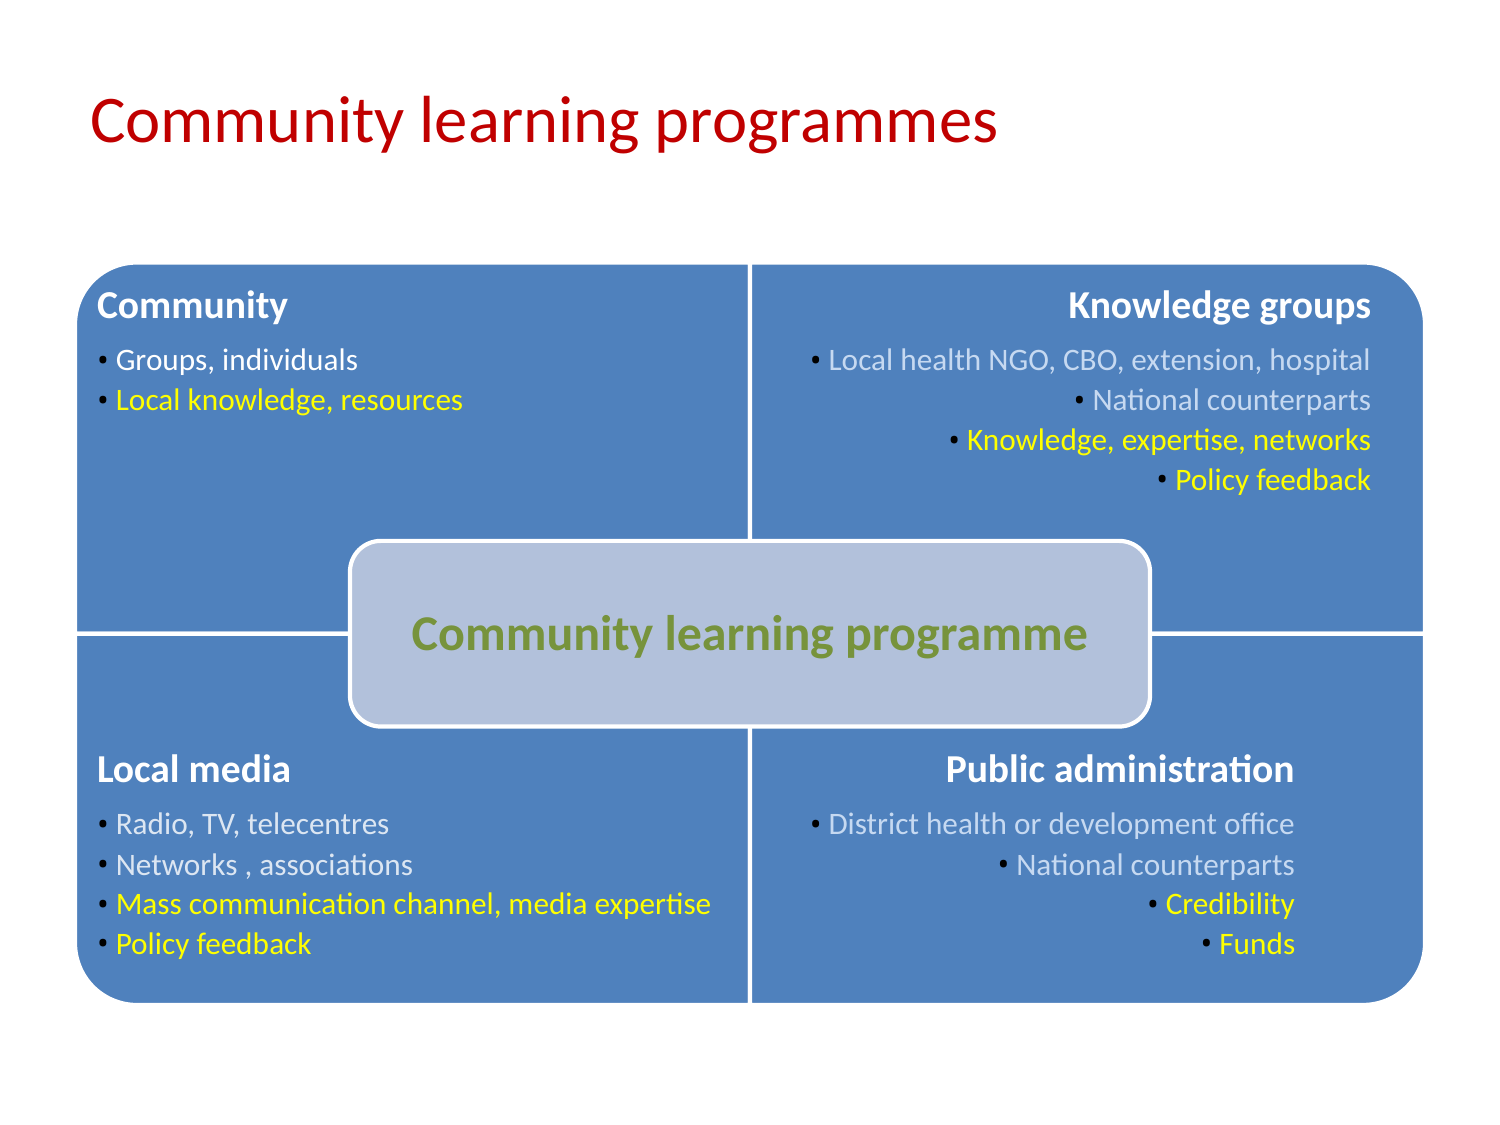

# Community learning programmes
Community
Groups, individuals
Local knowledge, resources
Knowledge groups
Local health NGO, CBO, extension, hospital
National counterparts
Knowledge, expertise, networks
Policy feedback
Community learning programme
Local media
Radio, TV, telecentres
Networks , associations
Mass communication channel, media expertise
Policy feedback
Public administration
District health or development office
National counterparts
Credibility
Funds